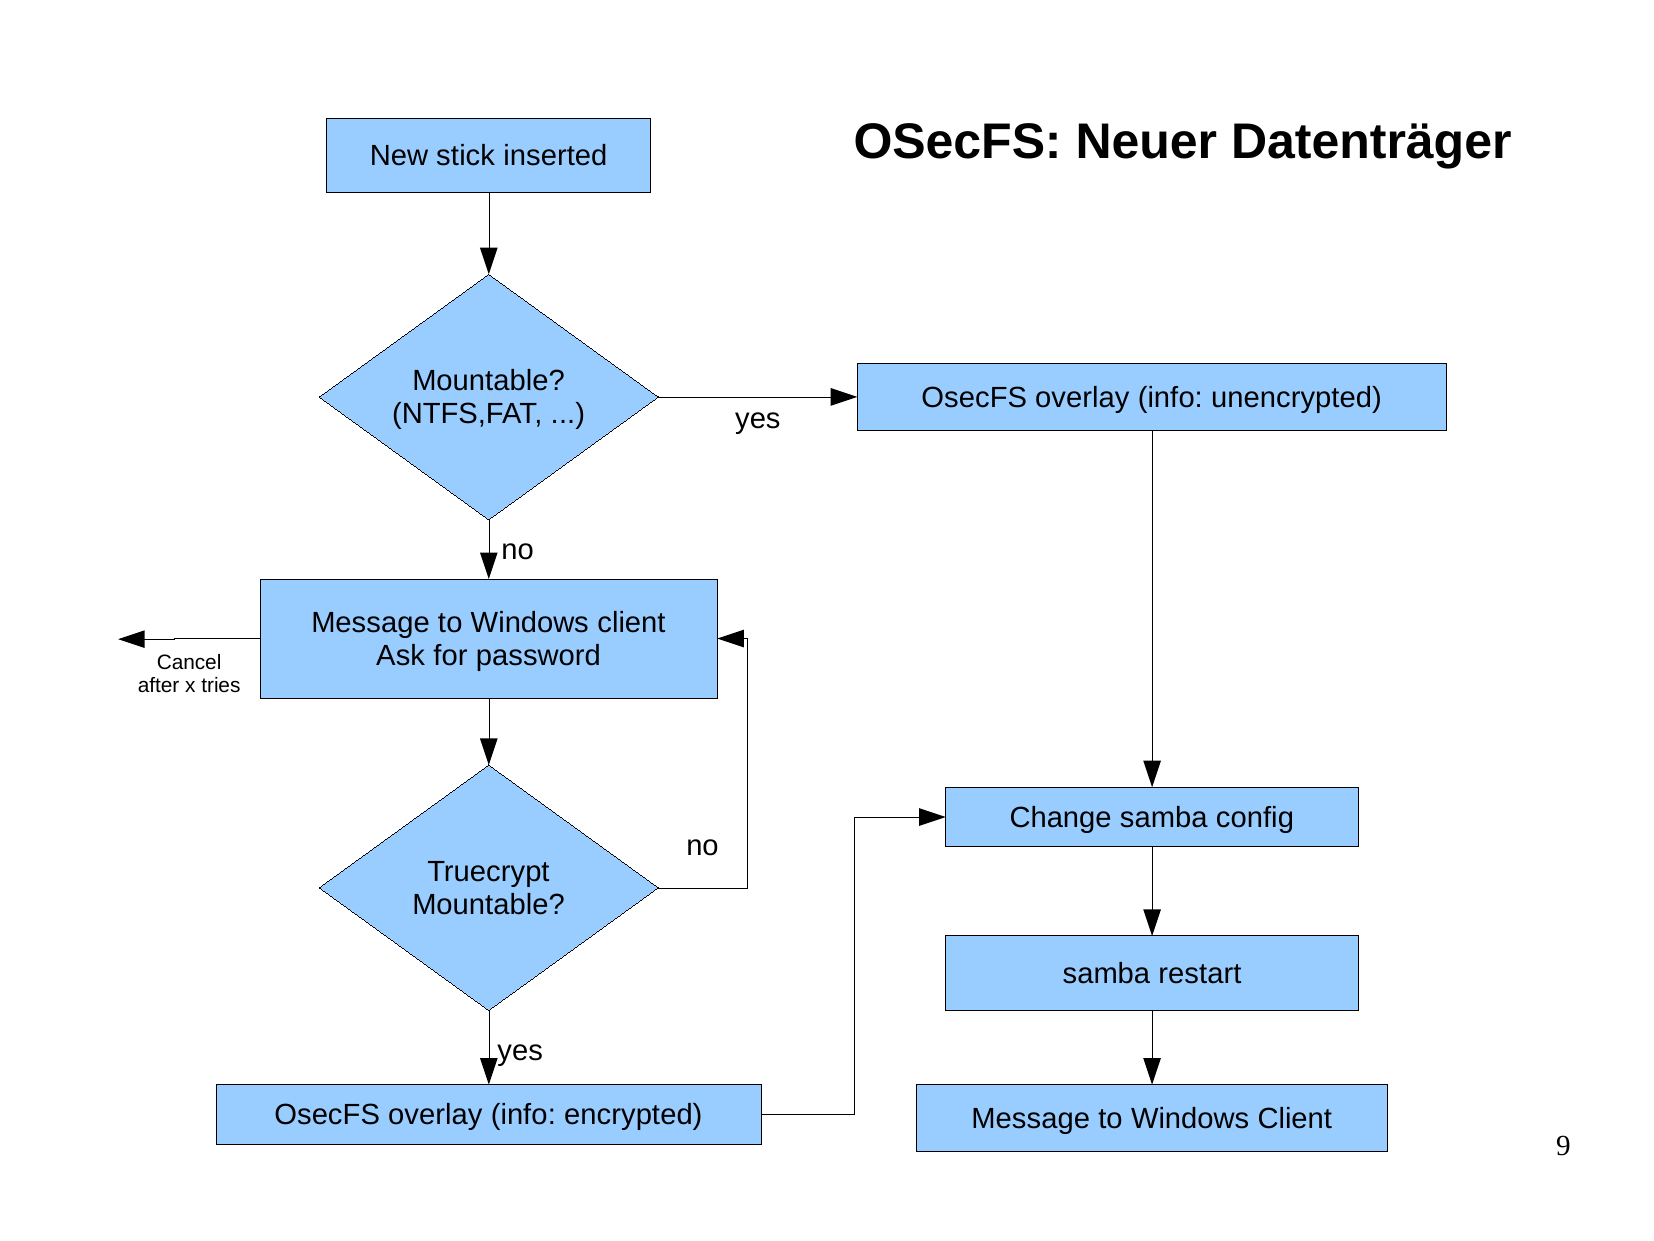

# OSecFS: Neuer Datenträger
New stick inserted
Mountable?
(NTFS,FAT, ...)
OsecFS overlay (info: unencrypted)
Message to Windows client
Ask for password
Truecrypt
Mountable?
Change samba config
samba restart
OsecFS overlay (info: encrypted)
Message to Windows Client
9